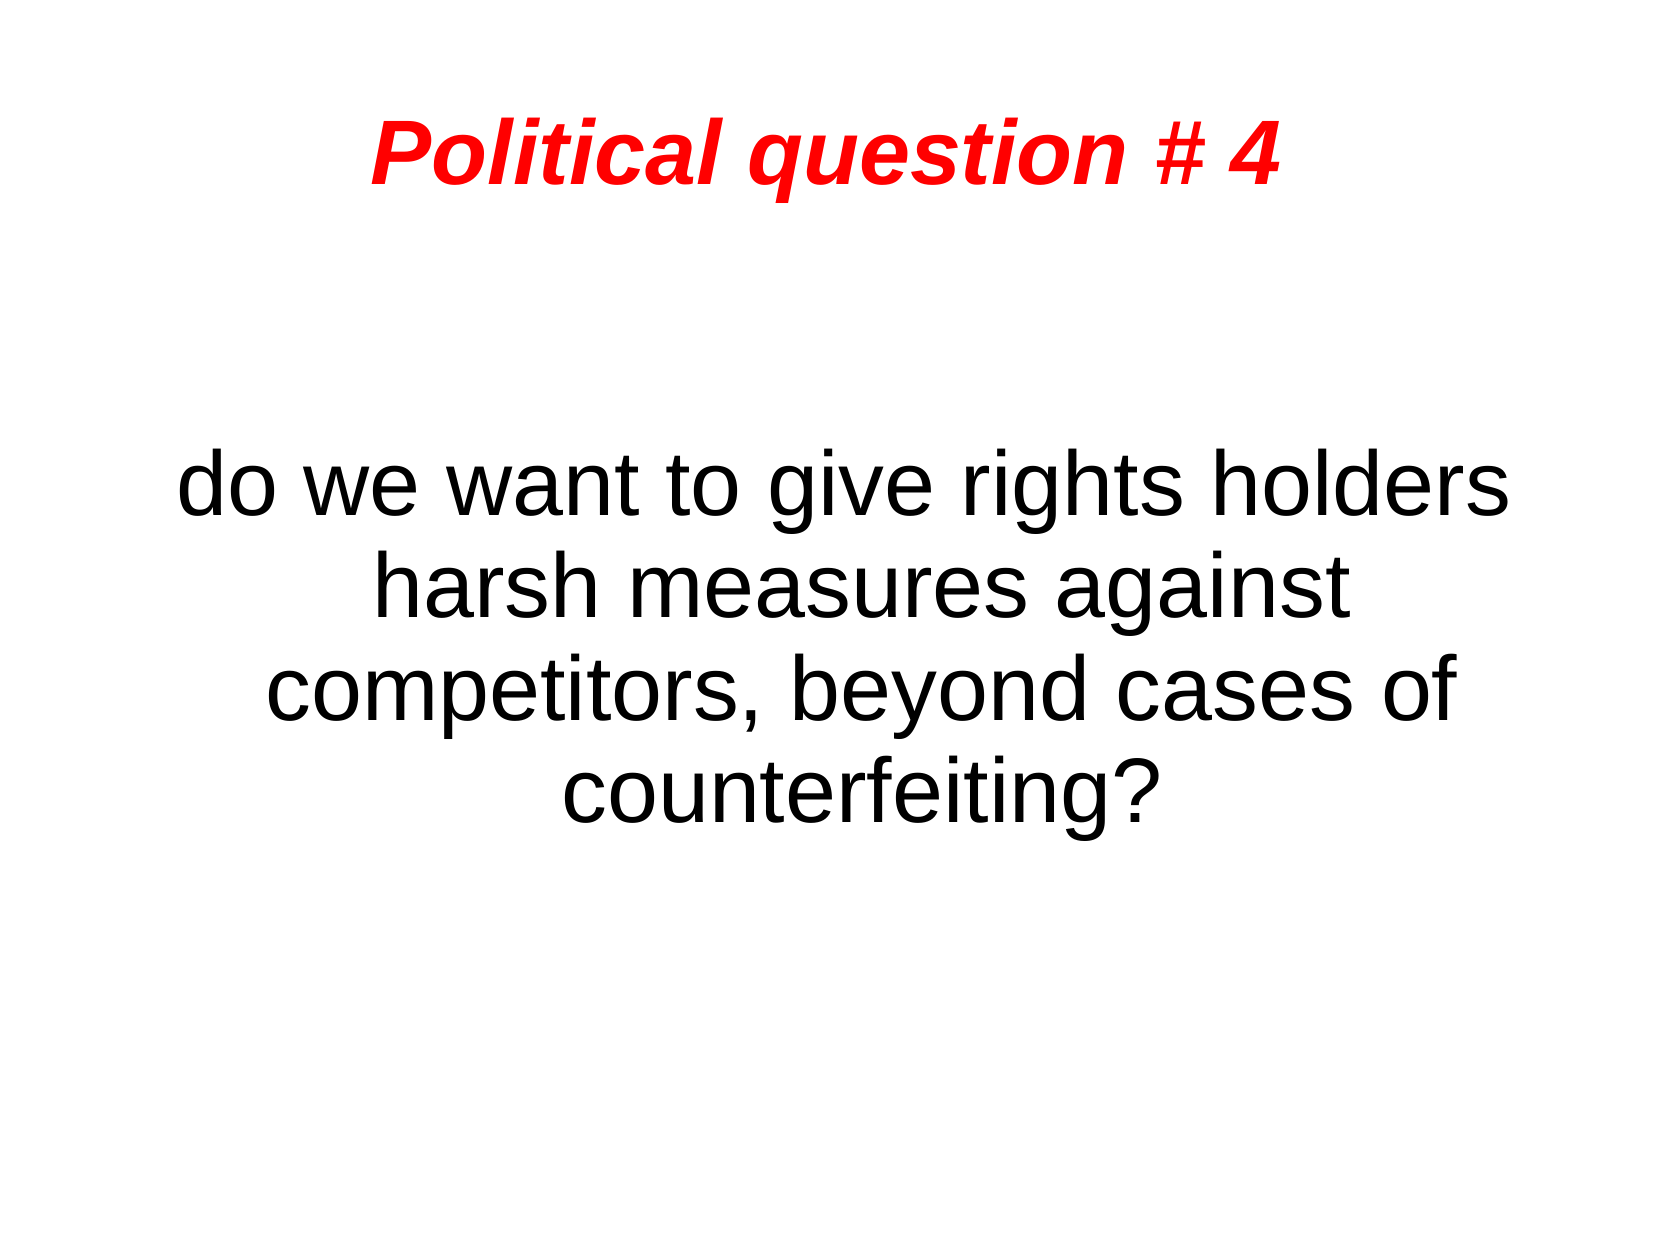

# Political question # 4
do we want to give rights holders harsh measures against competitors, beyond cases of counterfeiting?